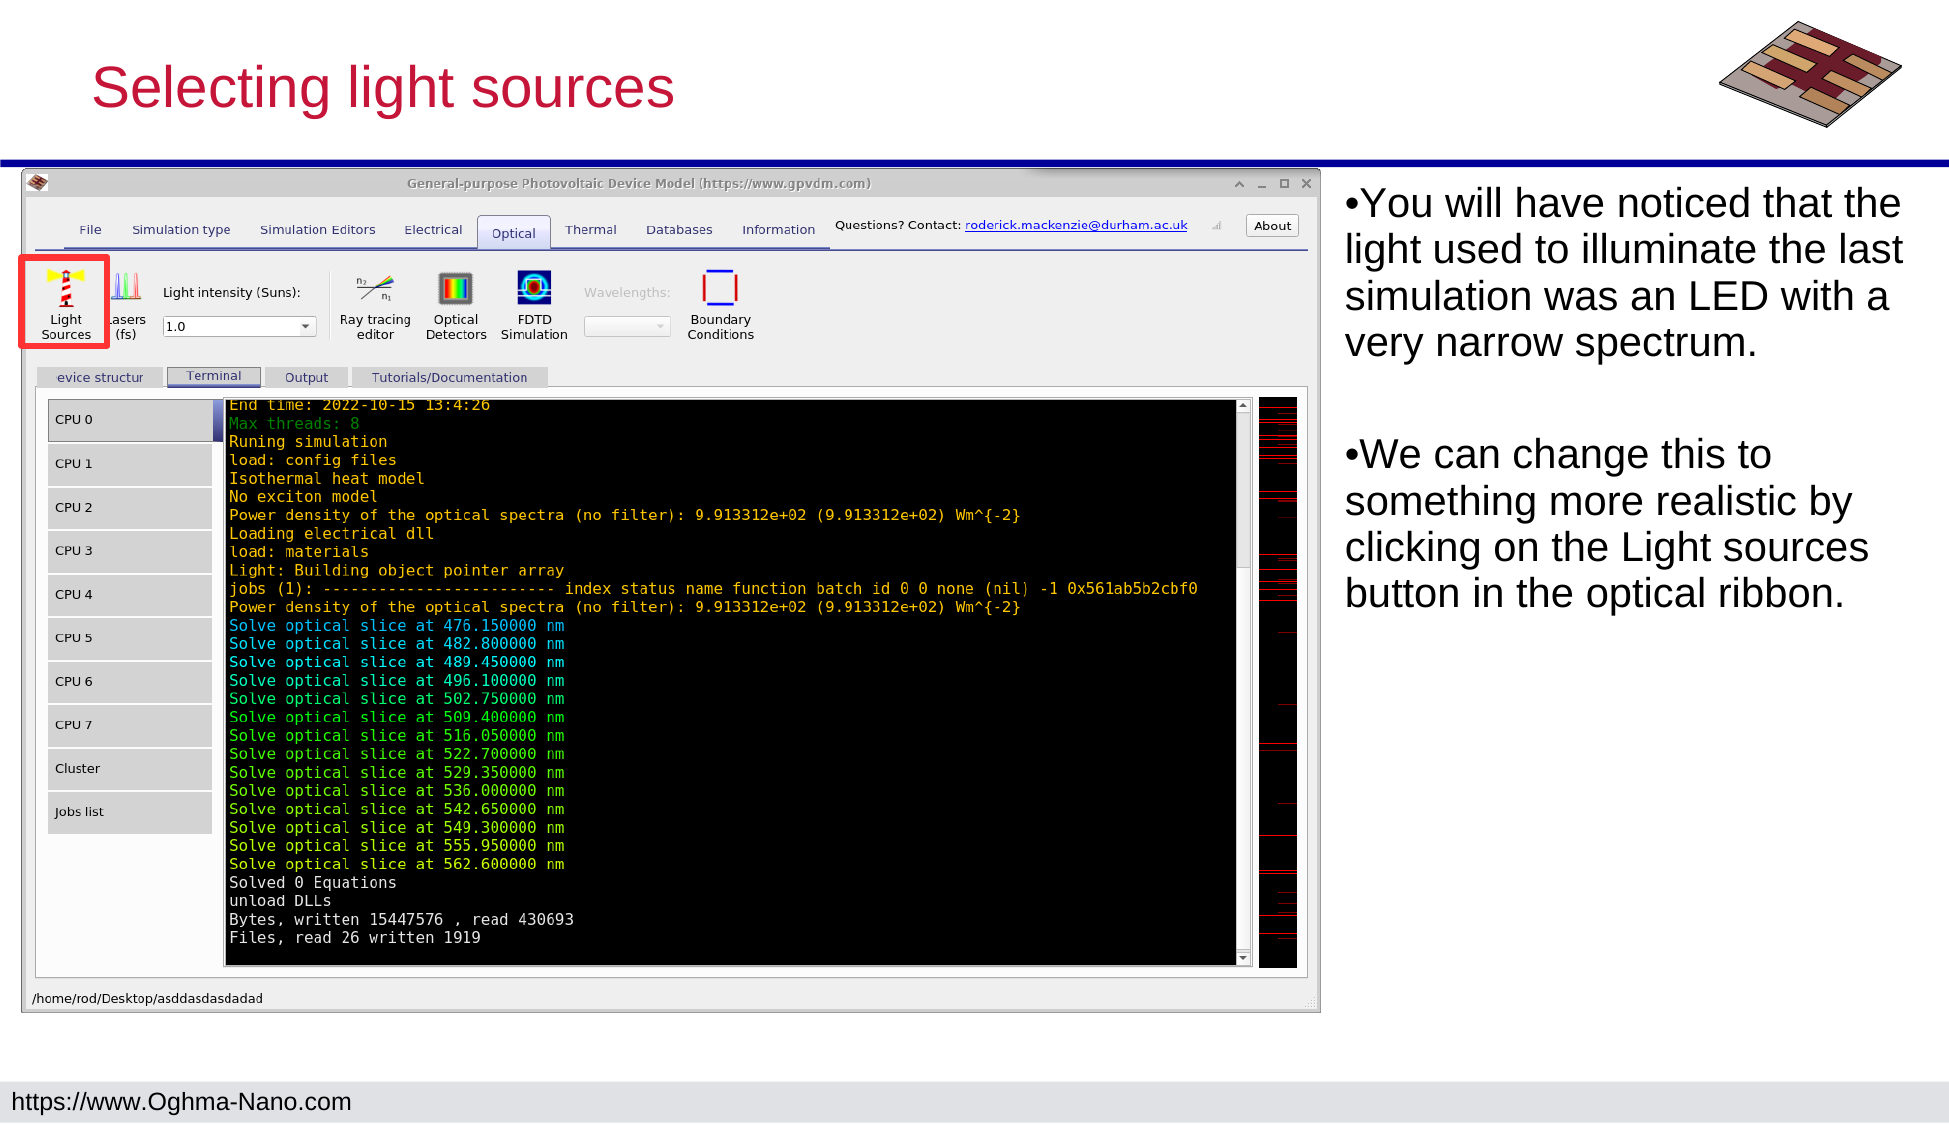

# Selecting light sources
You will have noticed that the light used to illuminate the last simulation was an LED with a very narrow spectrum.
We can change this to something more realistic by clicking on the Light sources button in the optical ribbon.